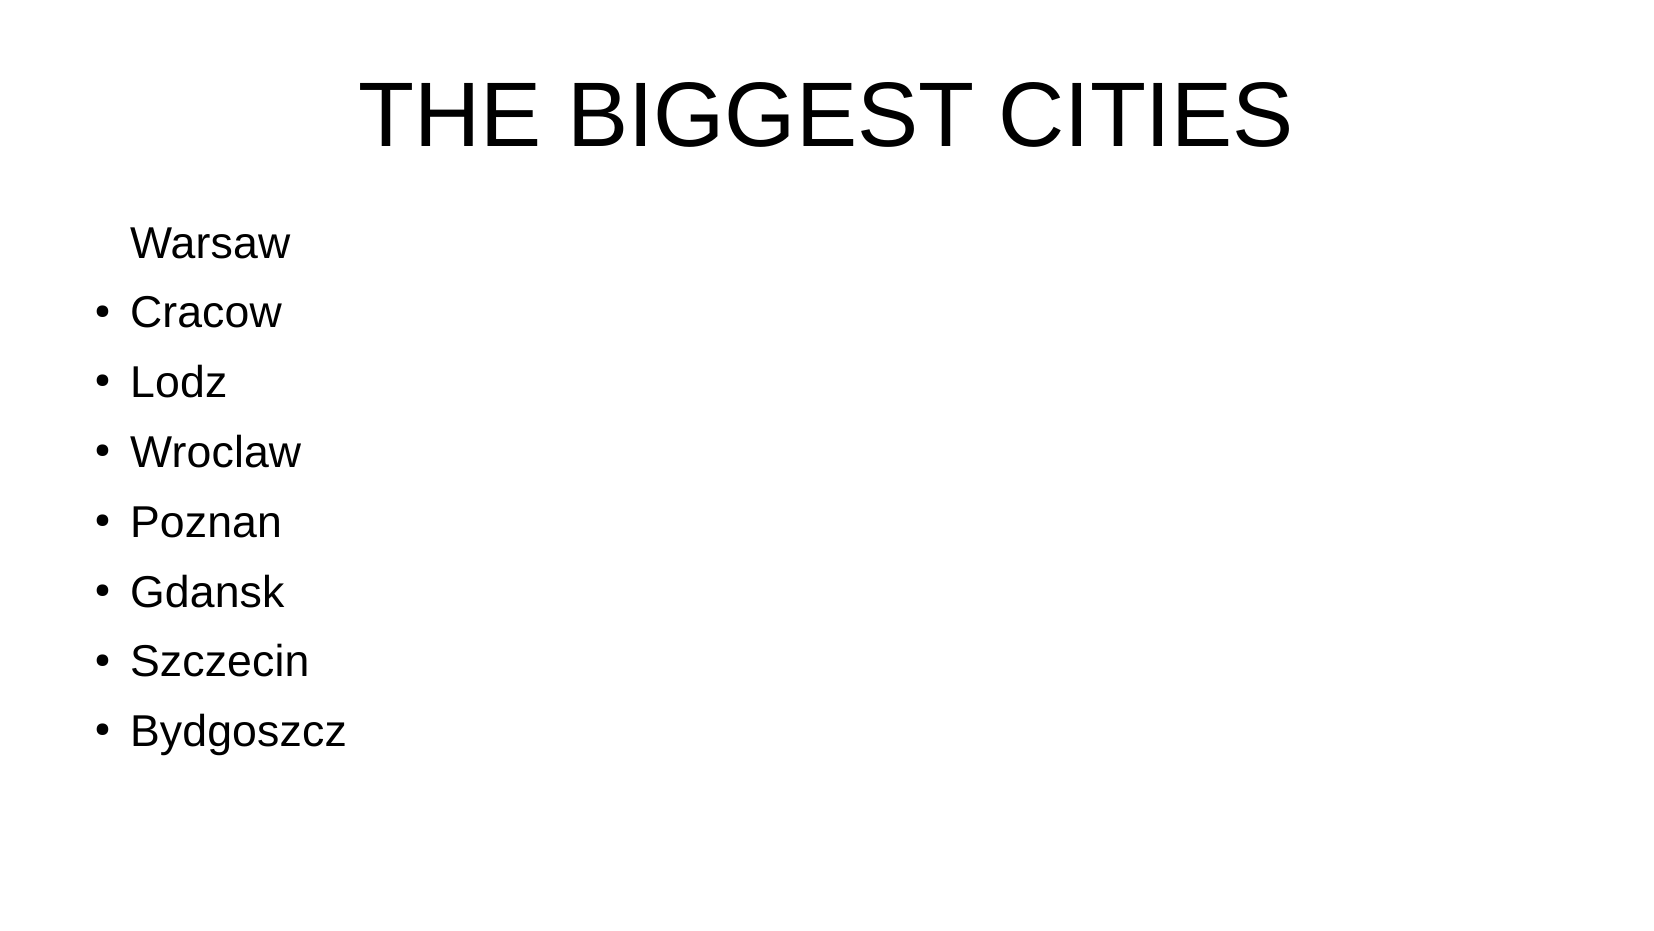

# THE BIGGEST CITIES
Warsaw
Cracow
Lodz
Wroclaw
Poznan
Gdansk
Szczecin
Bydgoszcz